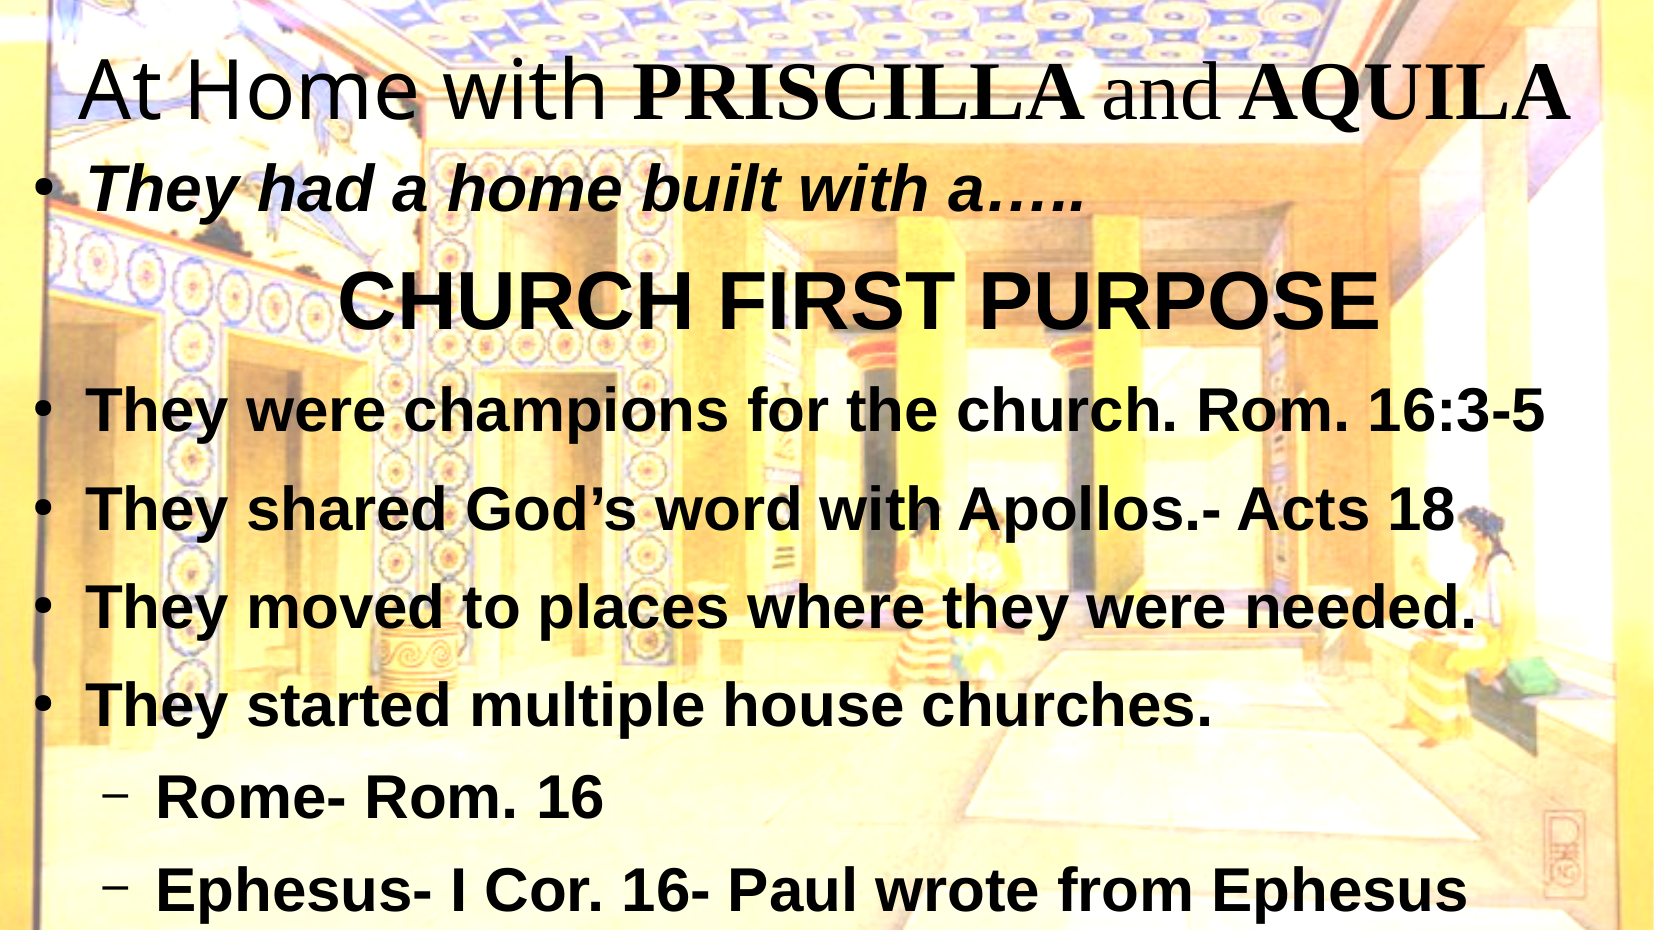

# At Home with PRISCILLA and AQUILA
They had a home built with a…..
CHURCH FIRST PURPOSE
They were champions for the church. Rom. 16:3-5
They shared God’s word with Apollos.- Acts 18
They moved to places where they were needed.
They started multiple house churches.
Rome- Rom. 16
Ephesus- I Cor. 16- Paul wrote from Ephesus